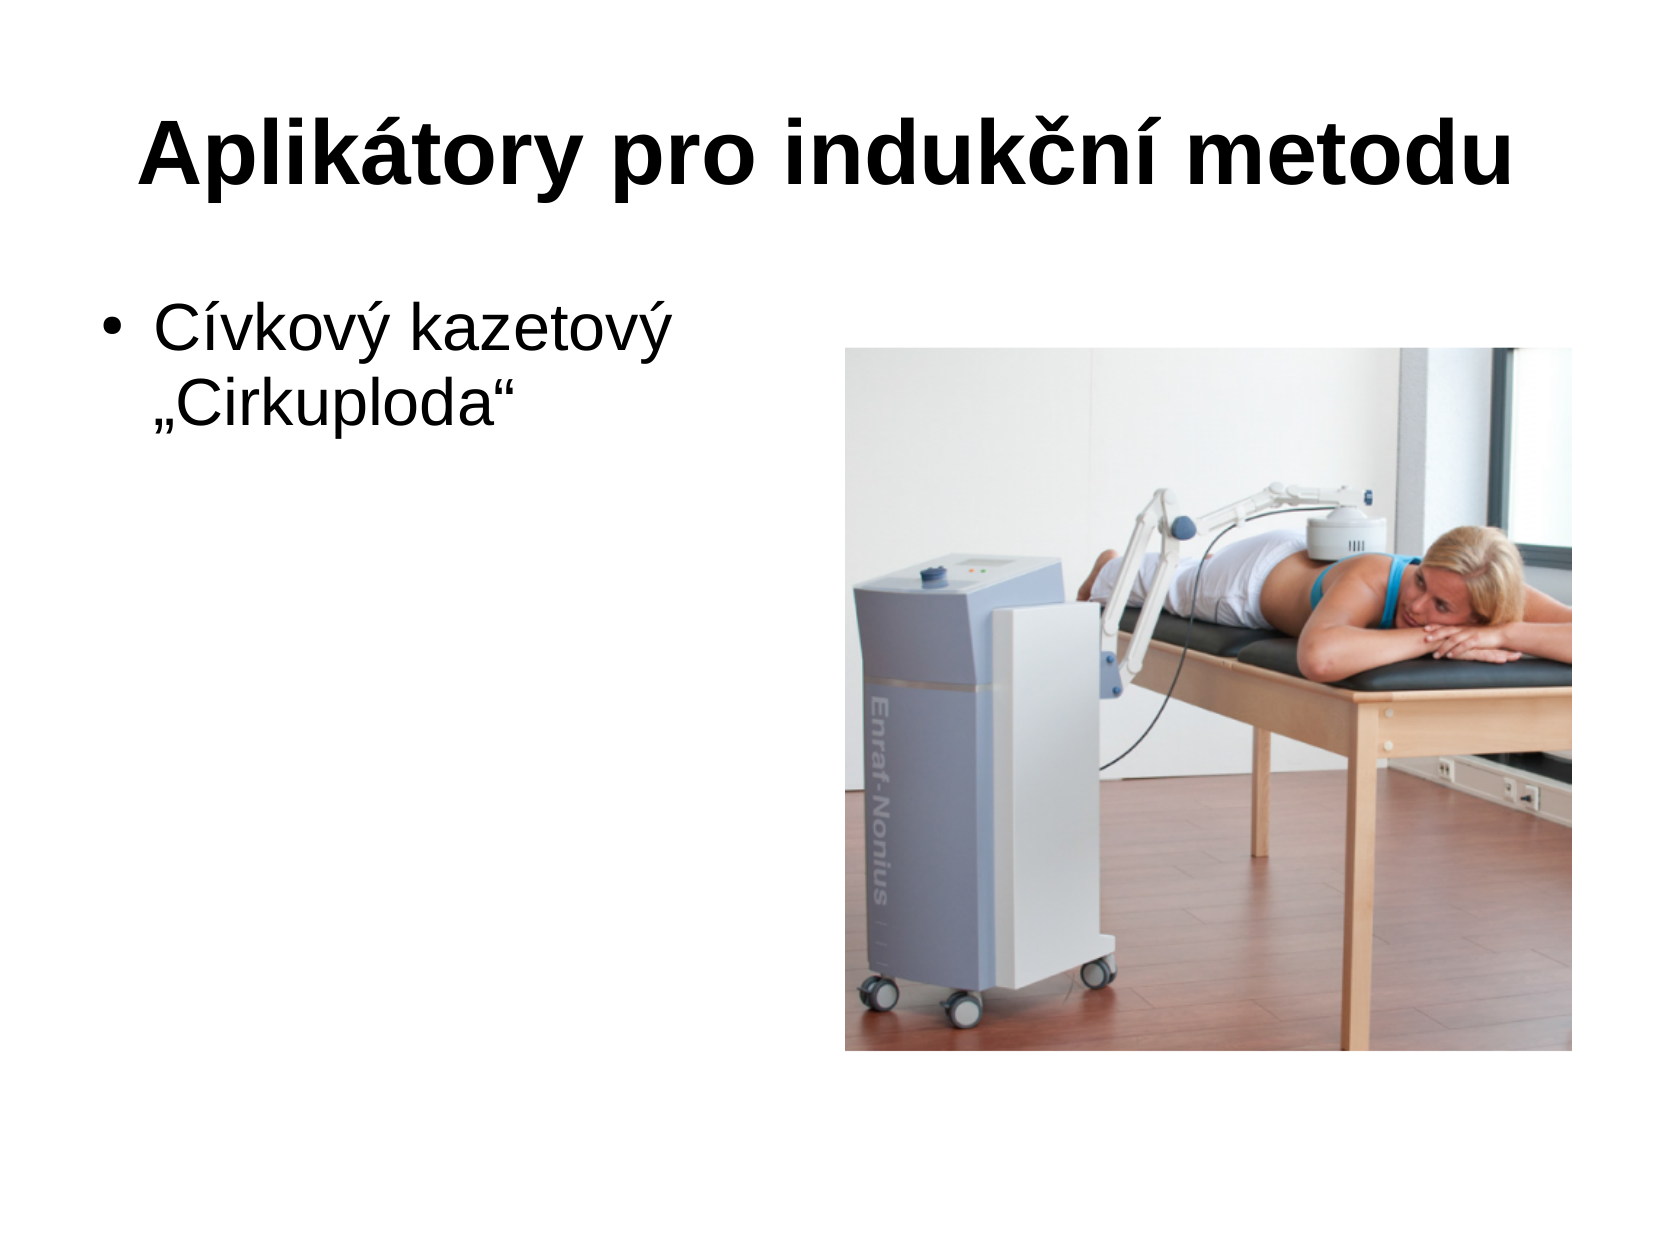

# Aplikátory pro indukční metodu
Cívkový kazetový „Cirkuploda“